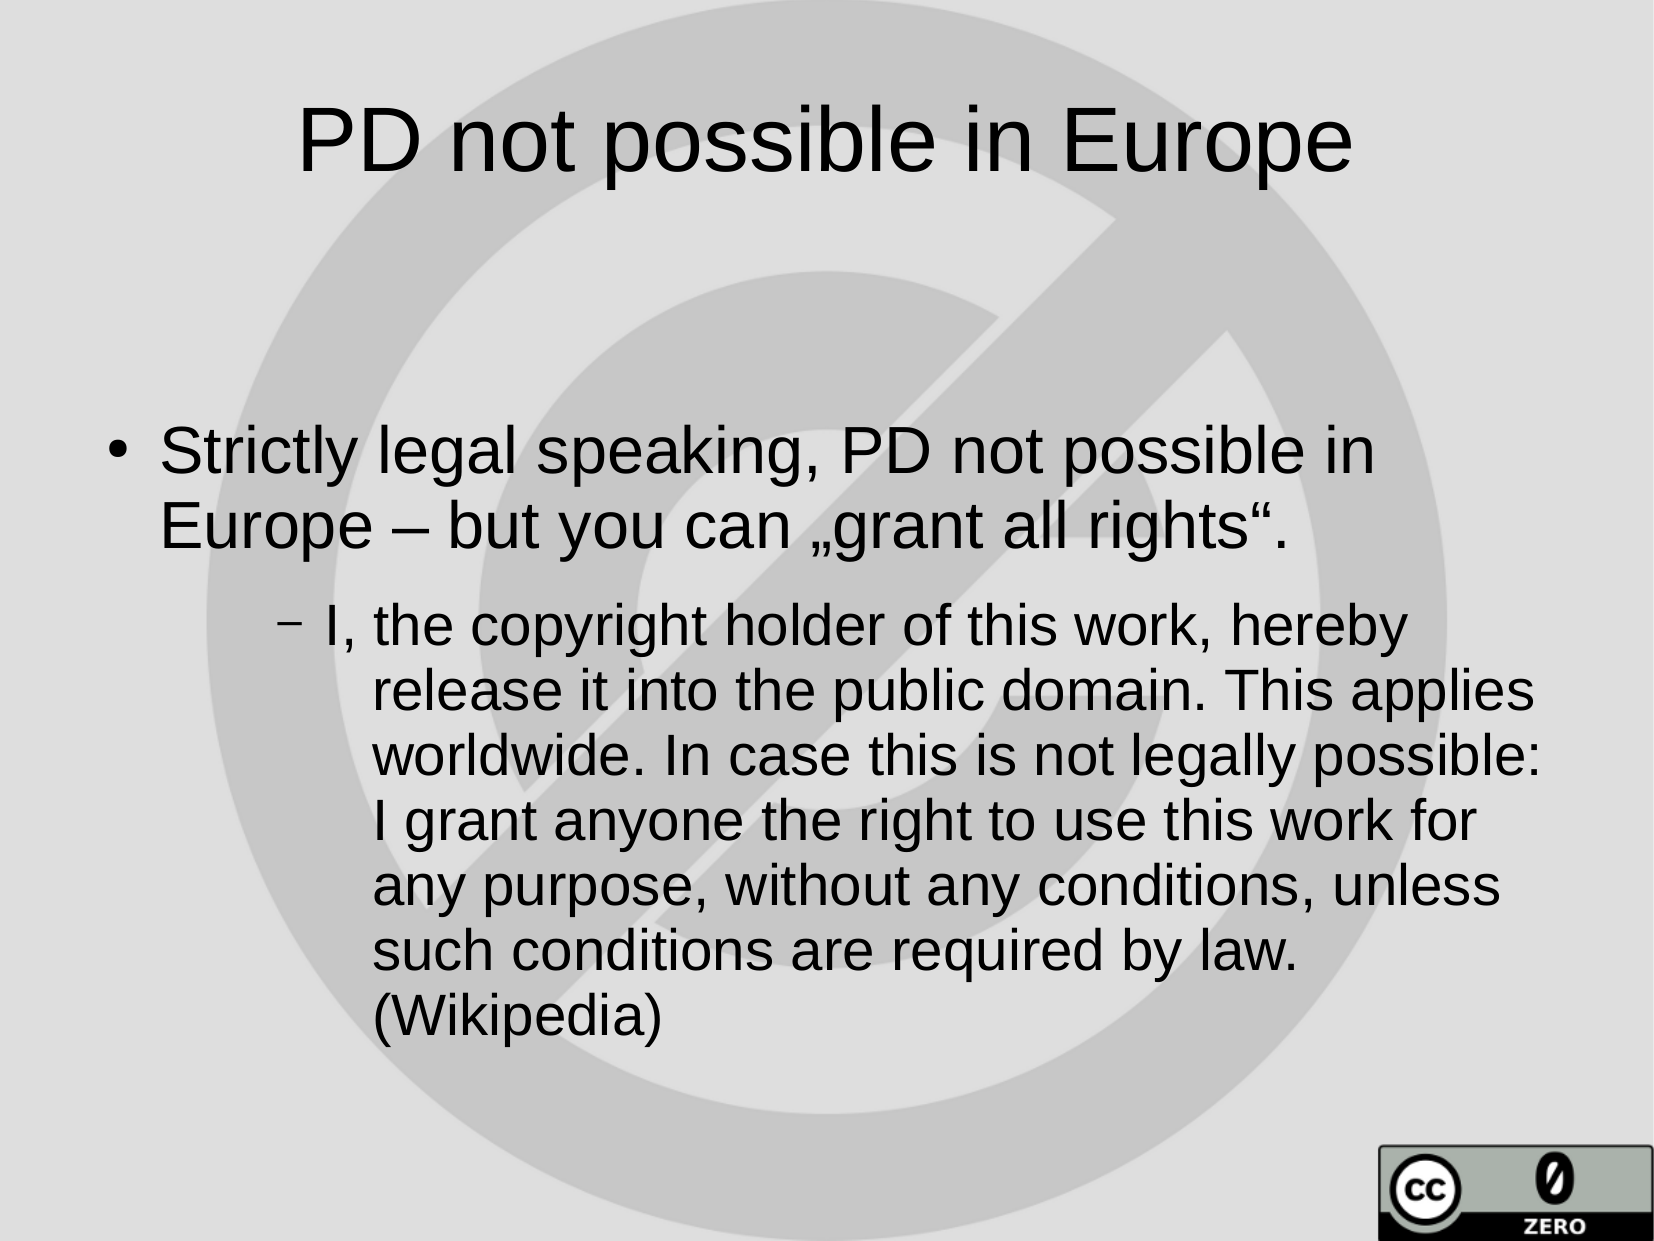

# PD not possible in Europe
Strictly legal speaking, PD not possible in Europe – but you can „grant all rights“.
I, the copyright holder of this work, hereby release it into the public domain. This applies worldwide. In case this is not legally possible: I grant anyone the right to use this work for any purpose, without any conditions, unless such conditions are required by law. (Wikipedia)